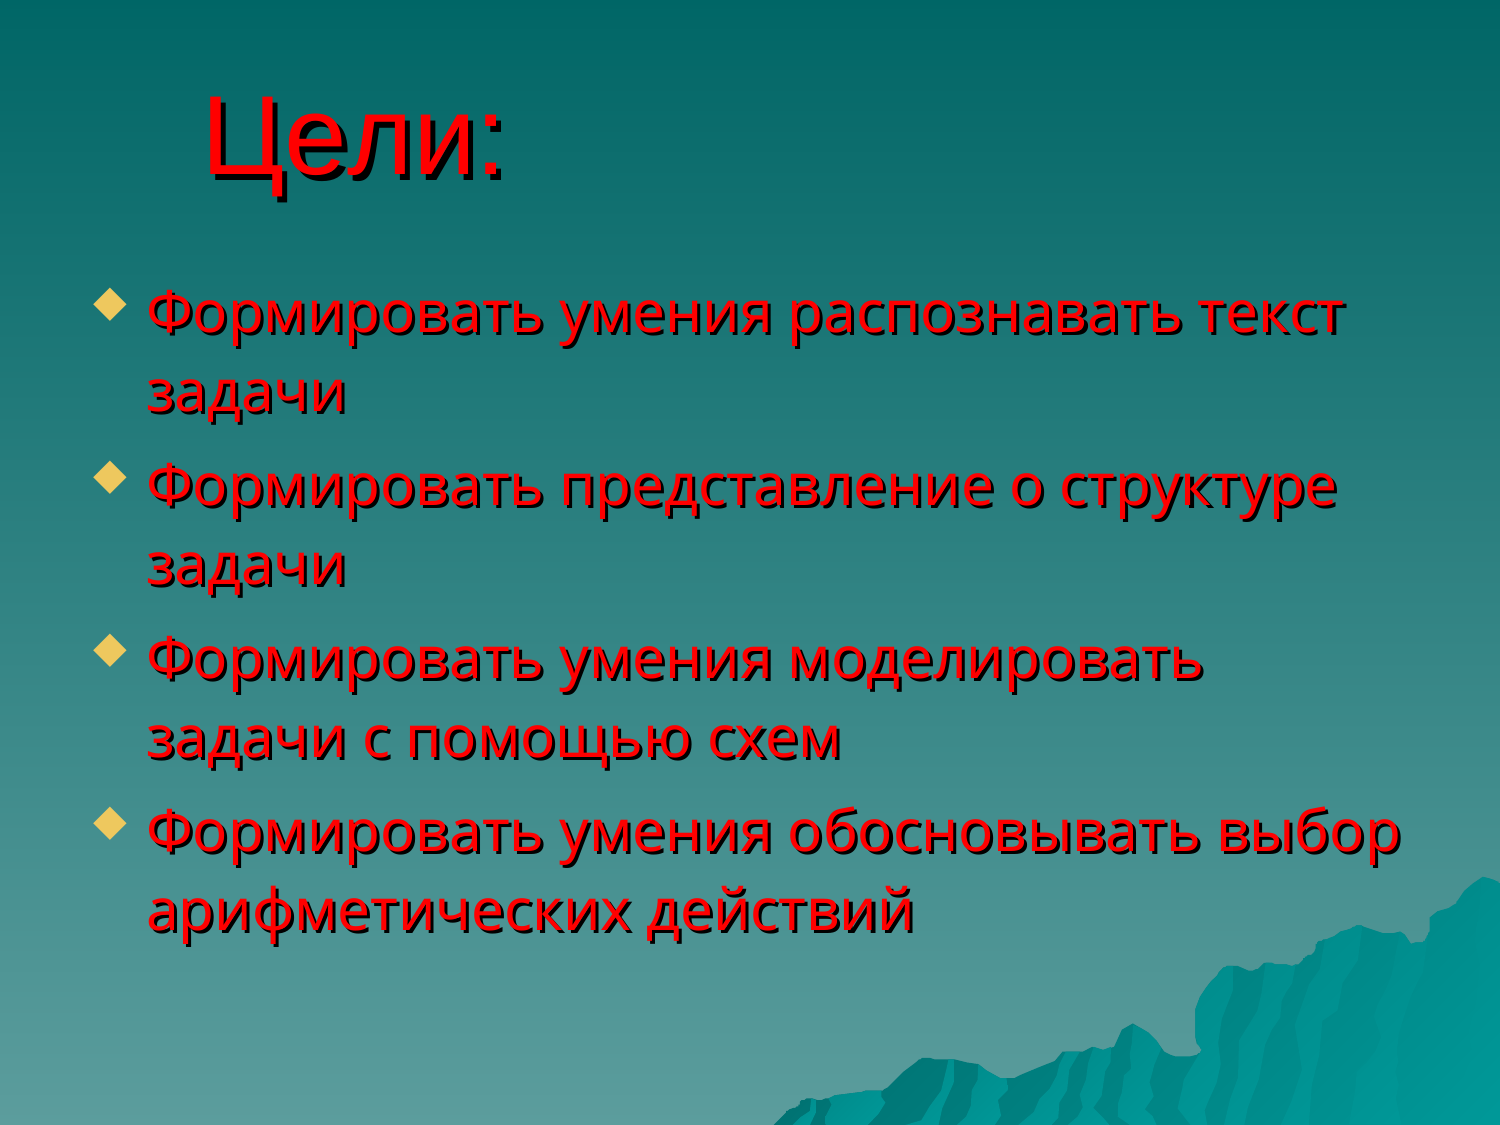

# Цели:
Формировать умения распознавать текст задачи
Формировать представление о структуре задачи
Формировать умения моделировать задачи с помощью схем
Формировать умения обосновывать выбор арифметических действий